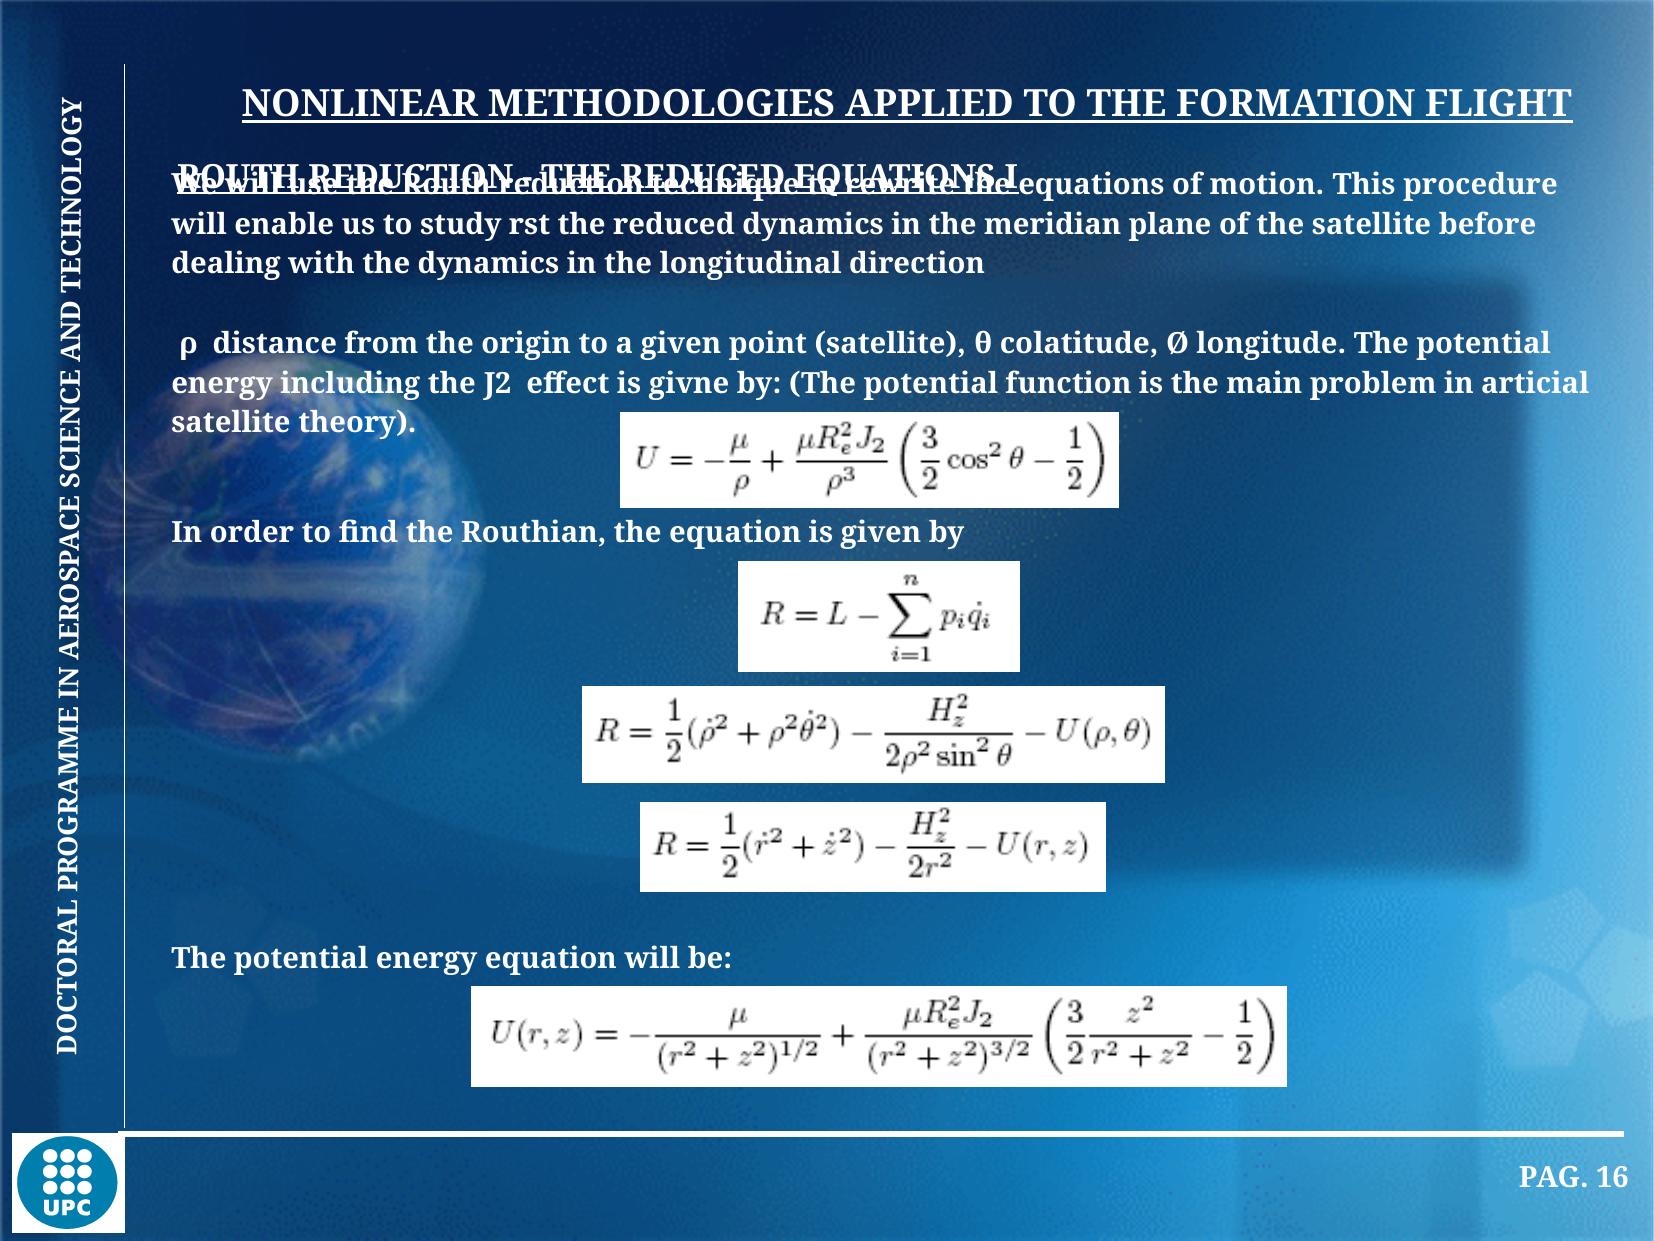

NONLINEAR METHODOLOGIES APPLIED TO THE FORMATION FLIGHT
ROUTH REDUCTION - THE REDUCED EQUATIONS I
We will use the Routh reduction technique to rewrite the equations of motion. This procedure will enable us to study rst the reduced dynamics in the meridian plane of the satellite before dealing with the dynamics in the longitudinal direction
 ρ distance from the origin to a given point (satellite), θ colatitude, Ø longitude. The potential energy including the J2 effect is givne by: (The potential function is the main problem in articial satellite theory).
In order to find the Routhian, the equation is given by
# DOCTORAL PROGRAMME IN AEROSPACE SCIENCE AND TECHNOLOGY
The potential energy equation will be:
PAG. 16